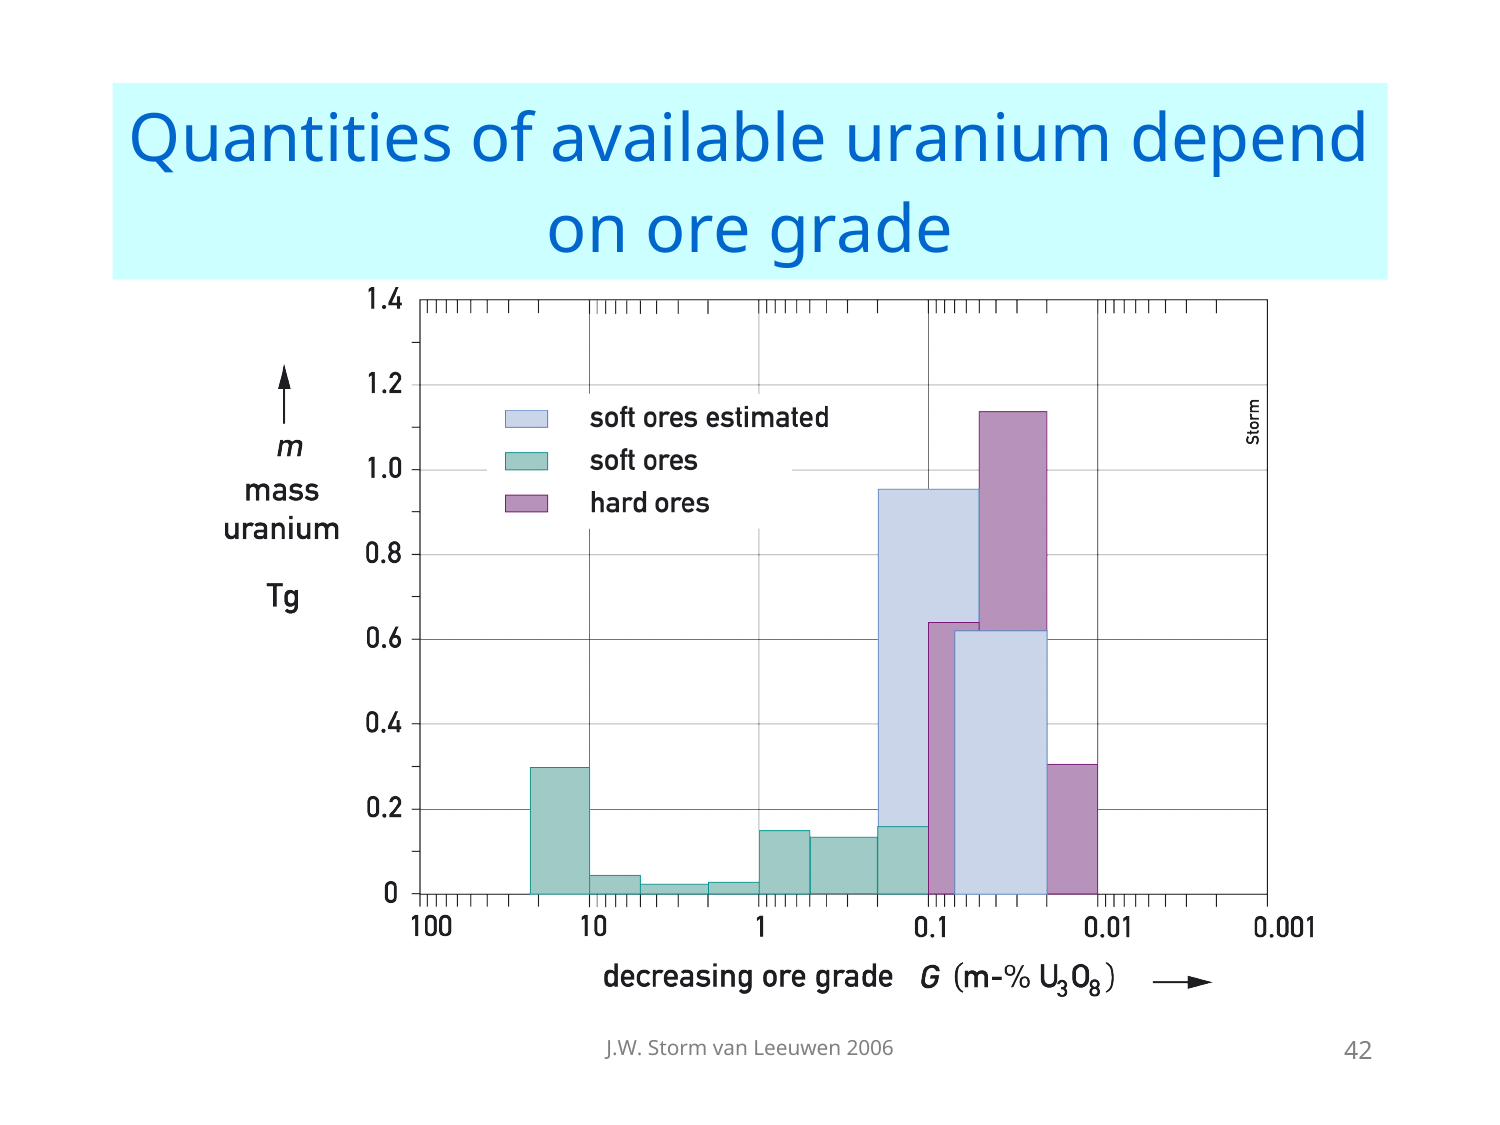

# Quantities of available uranium depend on ore grade
J.W. Storm van Leeuwen 2006
42